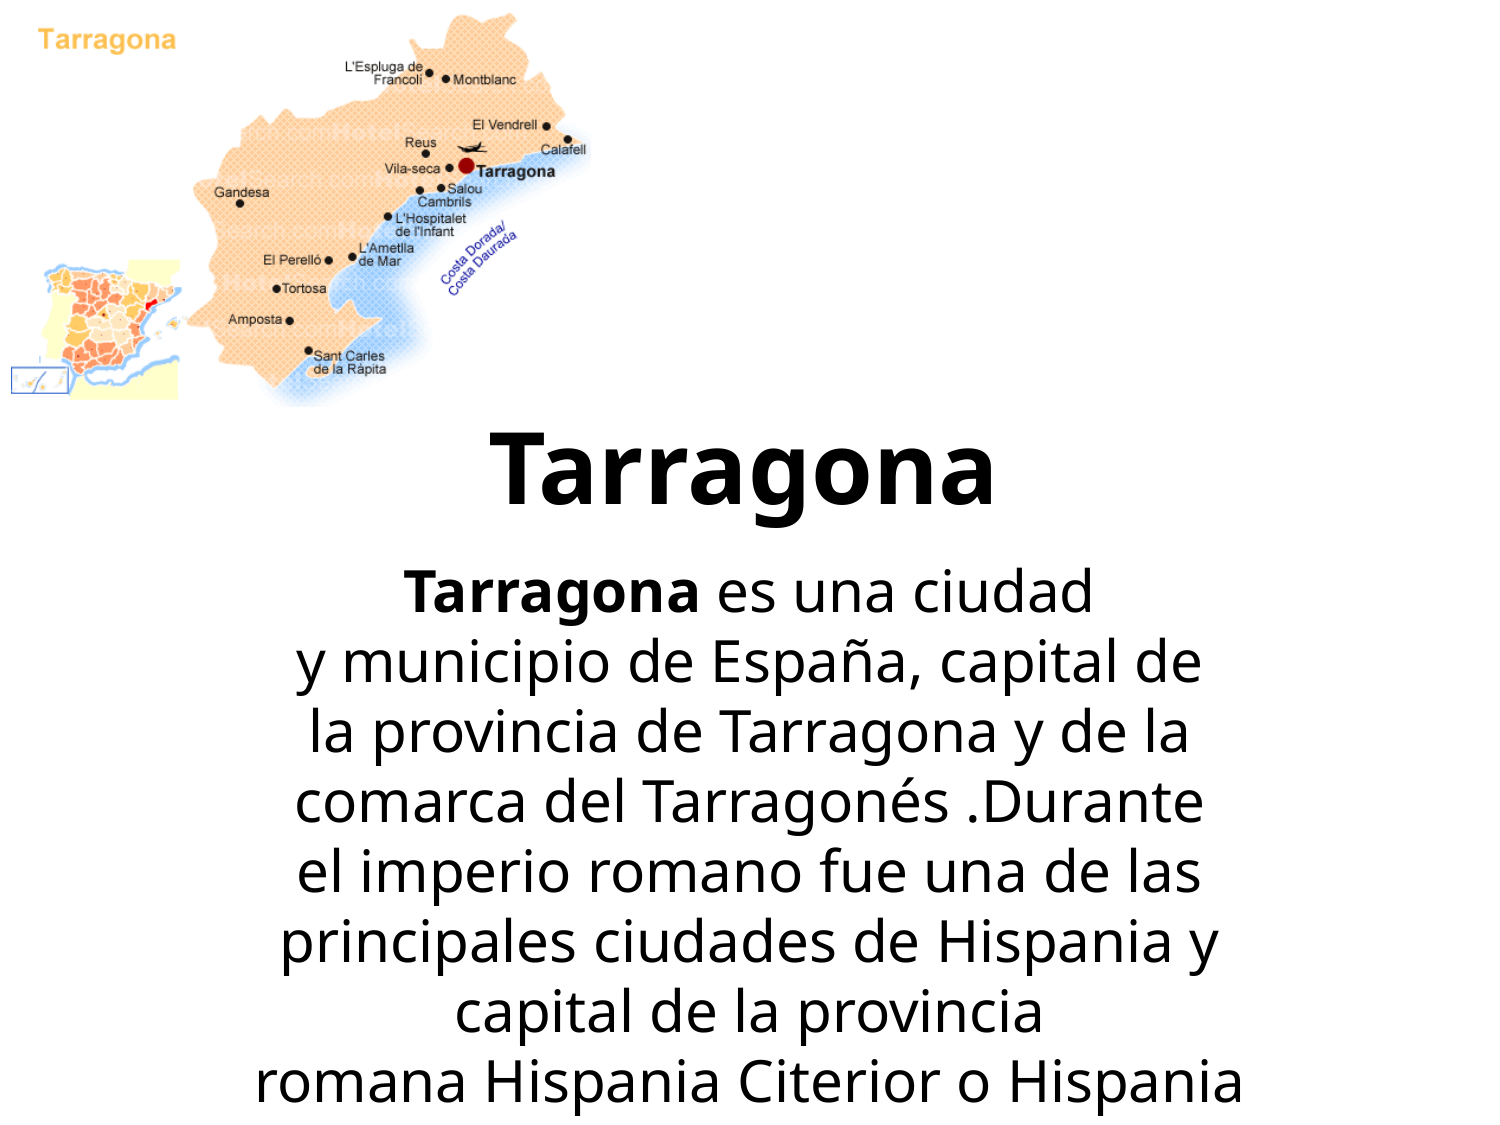

Tarragona
Tarragona es una ciudad y municipio de España, capital de la provincia de Tarragona y de la comarca del Tarragonés .Durante el imperio romano fue una de las principales ciudades de Hispania y capital de la provincia romana Hispania Citerior o Hispania Tarraconensis.